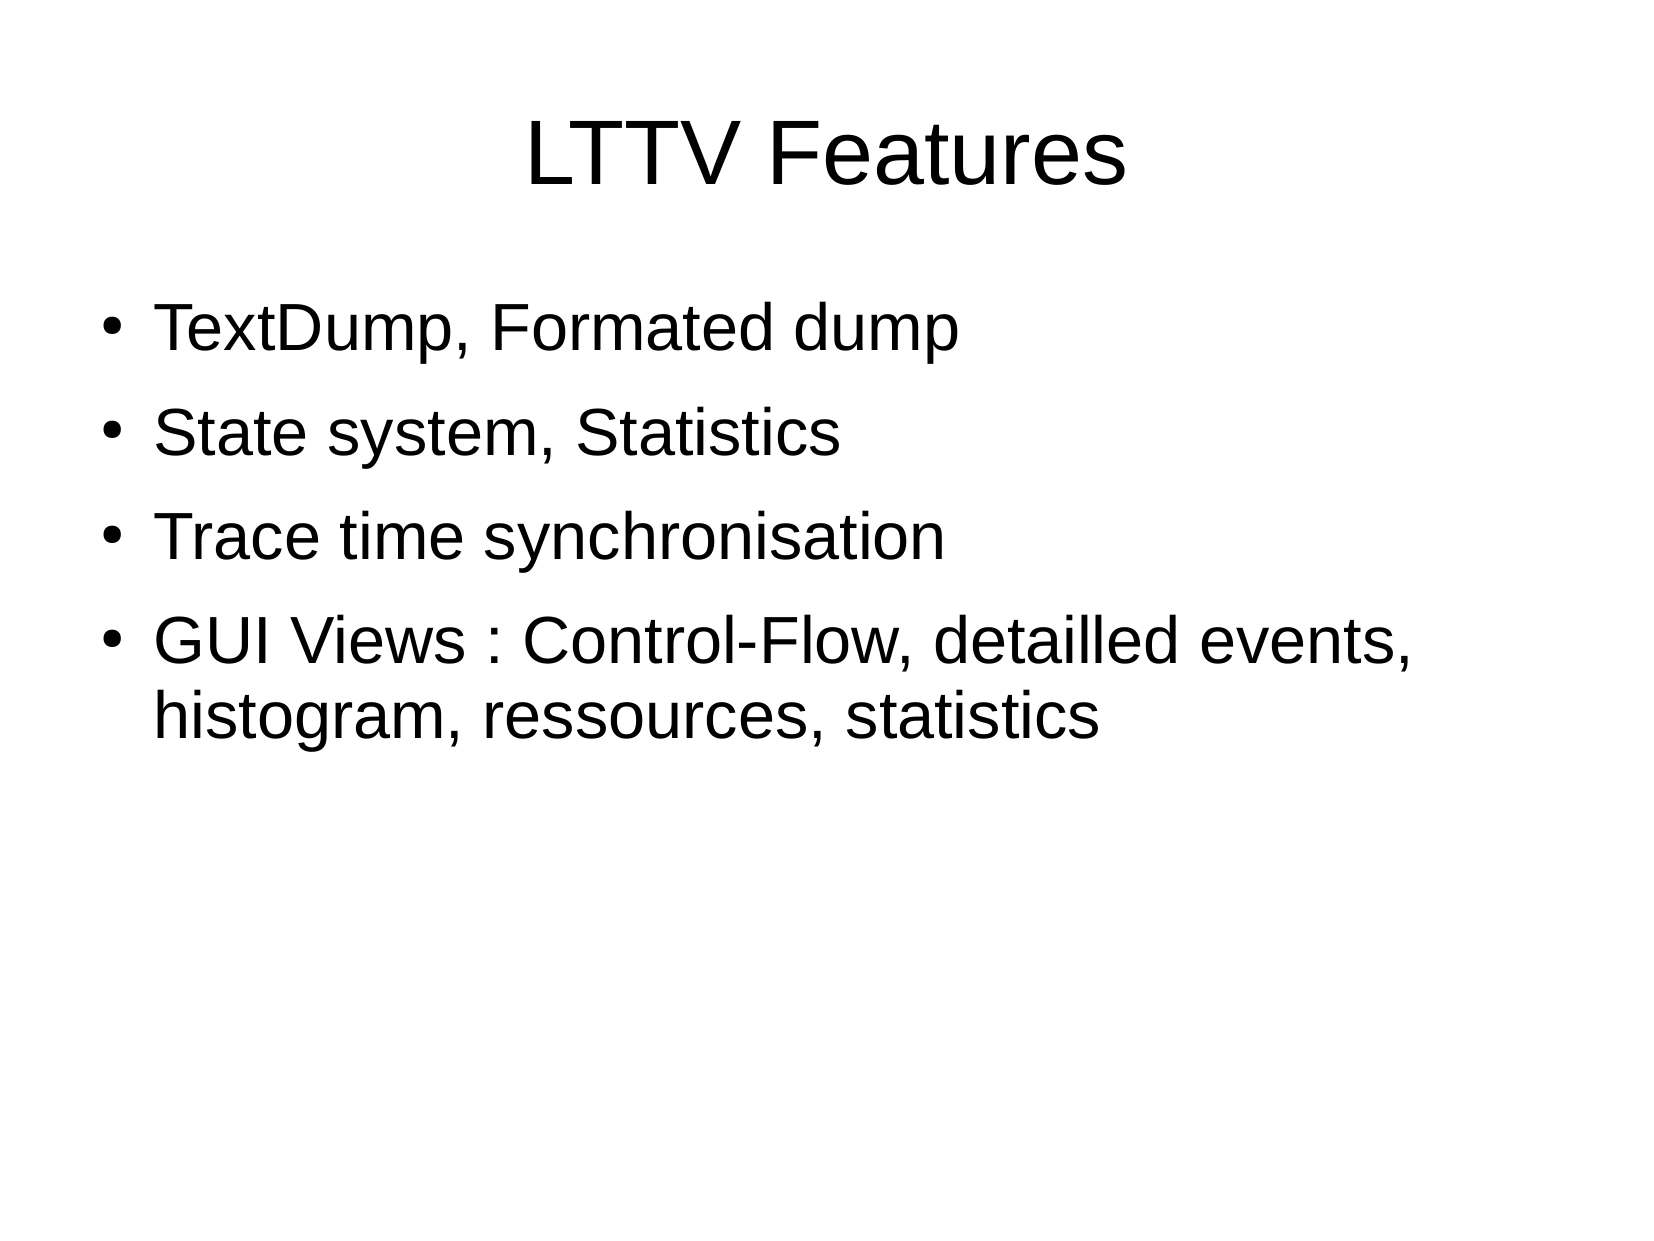

# LTTV Features
TextDump, Formated dump
State system, Statistics
Trace time synchronisation
GUI Views : Control-Flow, detailled events, histogram, ressources, statistics